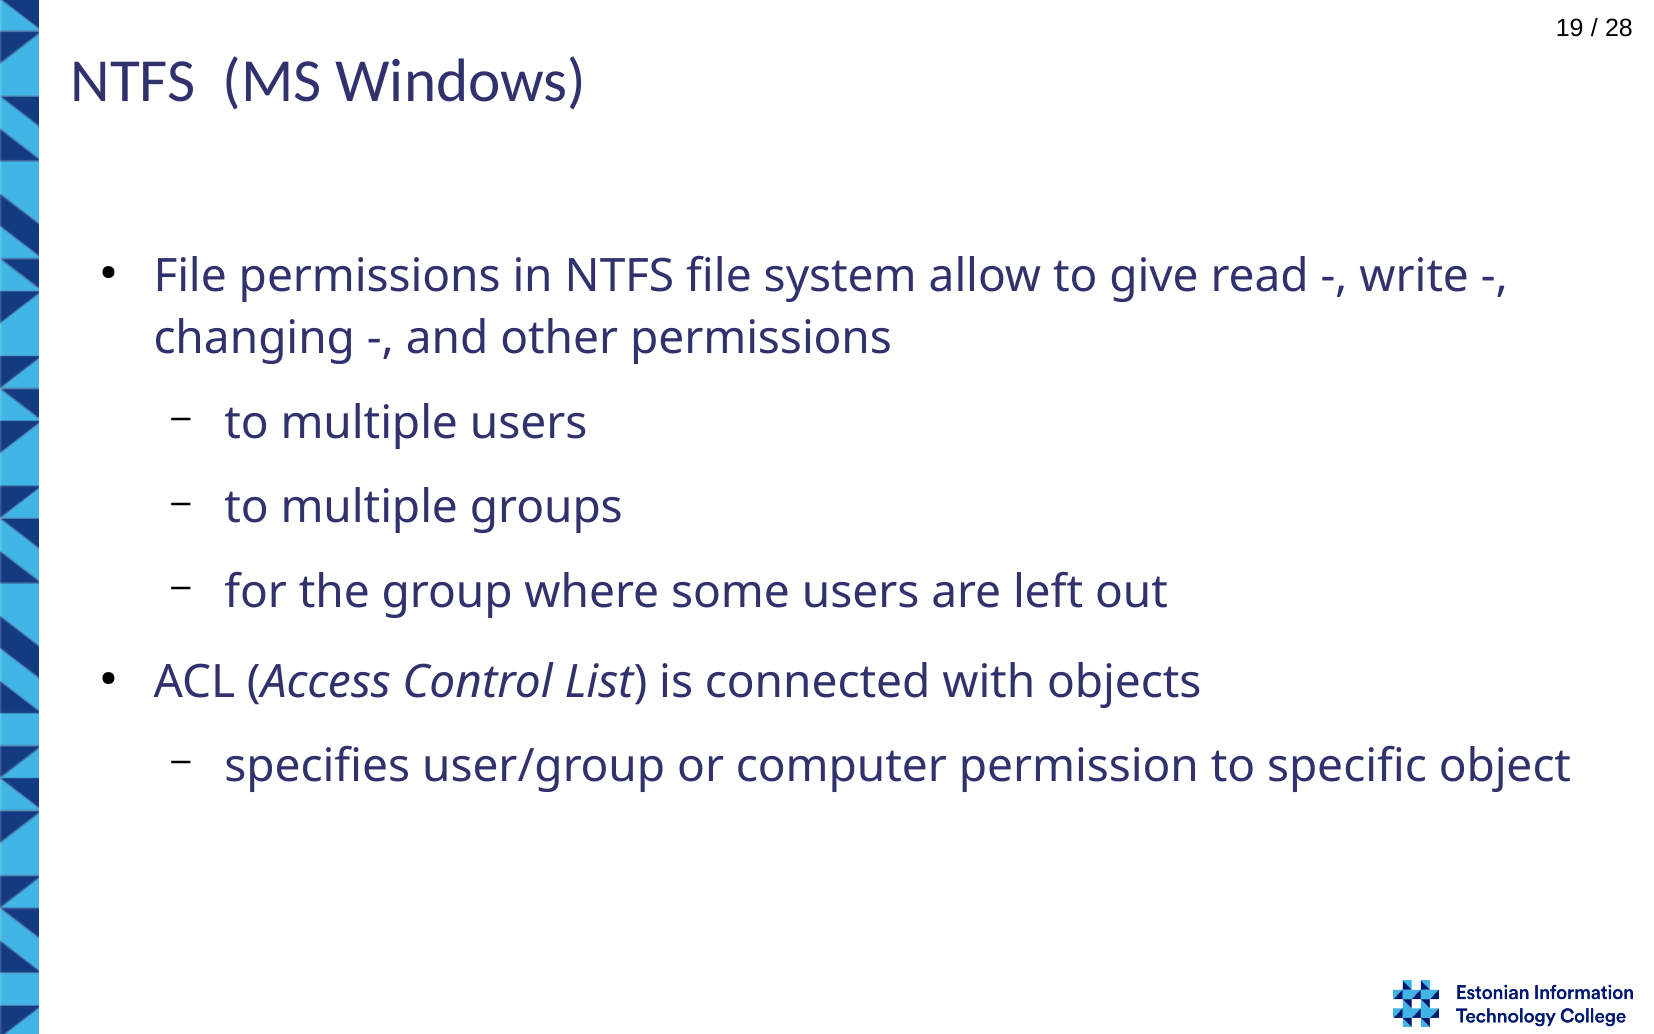

# NTFS (MS Windows)
File permissions in NTFS file system allow to give read -, write -, changing -, and other permissions
to multiple users
to multiple groups
for the group where some users are left out
ACL (Access Control List) is connected with objects
specifies user/group or computer permission to specific object